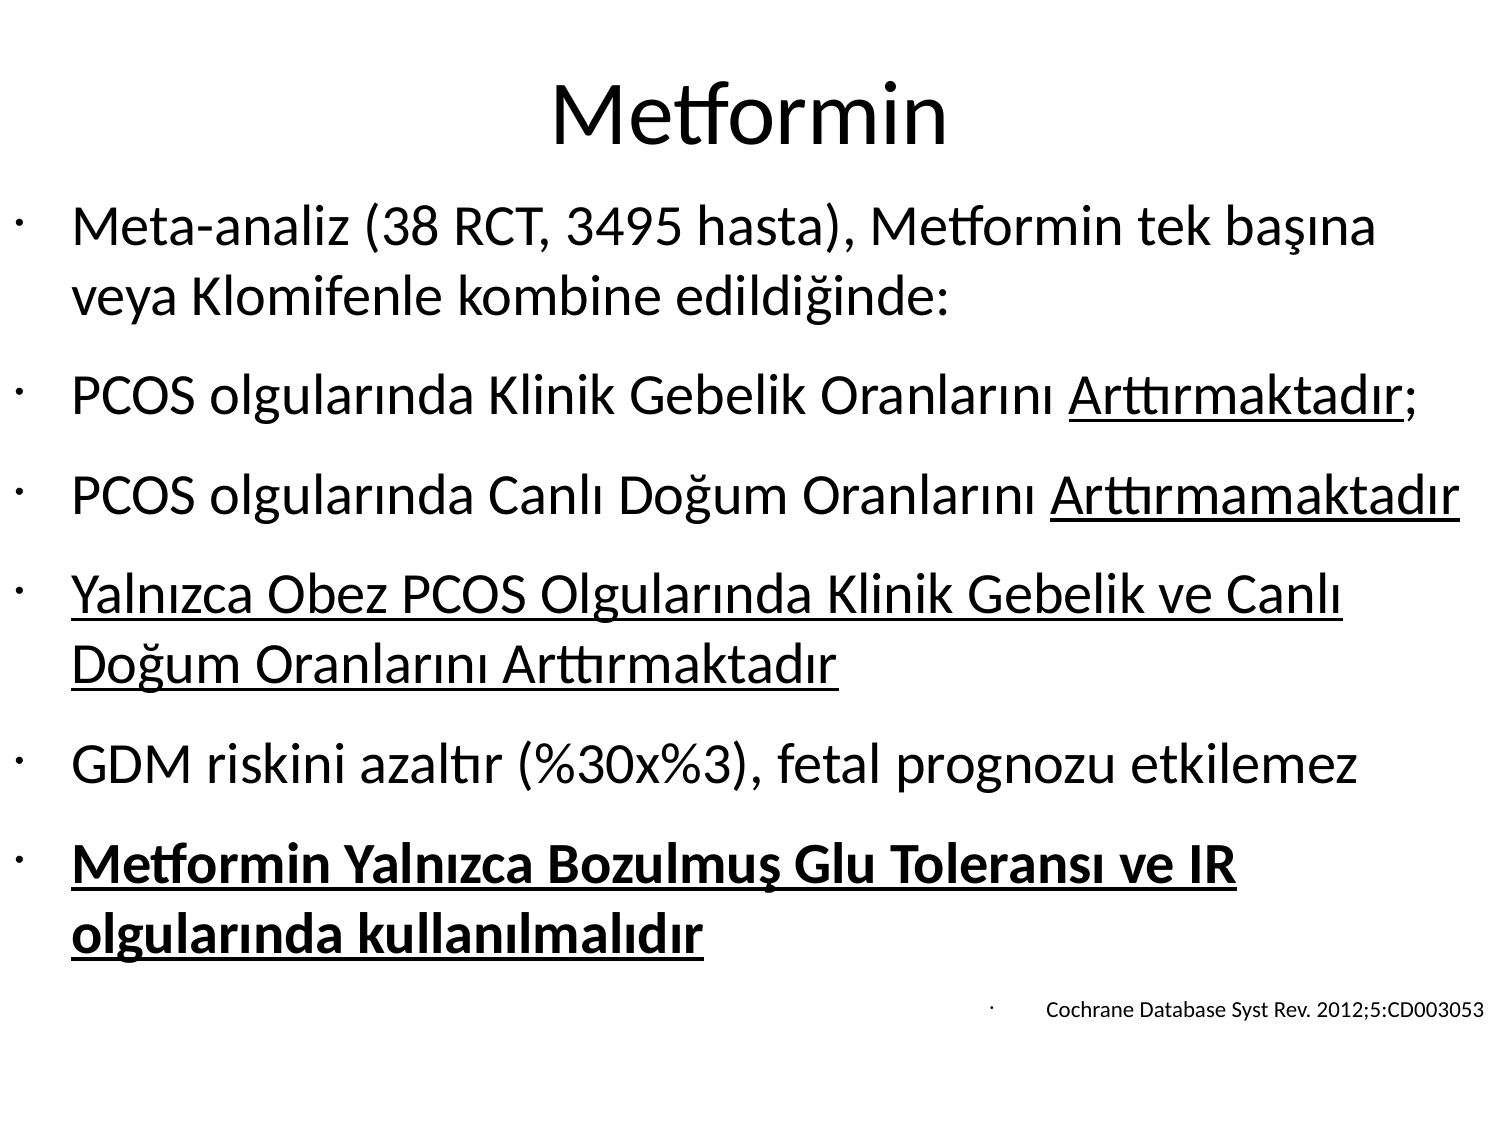

# Metformin
Meta-analiz (38 RCT, 3495 hasta), Metformin tek başına veya Klomifenle kombine edildiğinde:
PCOS olgularında Klinik Gebelik Oranlarını Arttırmaktadır;
PCOS olgularında Canlı Doğum Oranlarını Arttırmamaktadır
Yalnızca Obez PCOS Olgularında Klinik Gebelik ve Canlı Doğum Oranlarını Arttırmaktadır
GDM riskini azaltır (%30x%3), fetal prognozu etkilemez
Metformin Yalnızca Bozulmuş Glu Toleransı ve IR olgularında kullanılmalıdır
Cochrane Database Syst Rev. 2012;5:CD003053